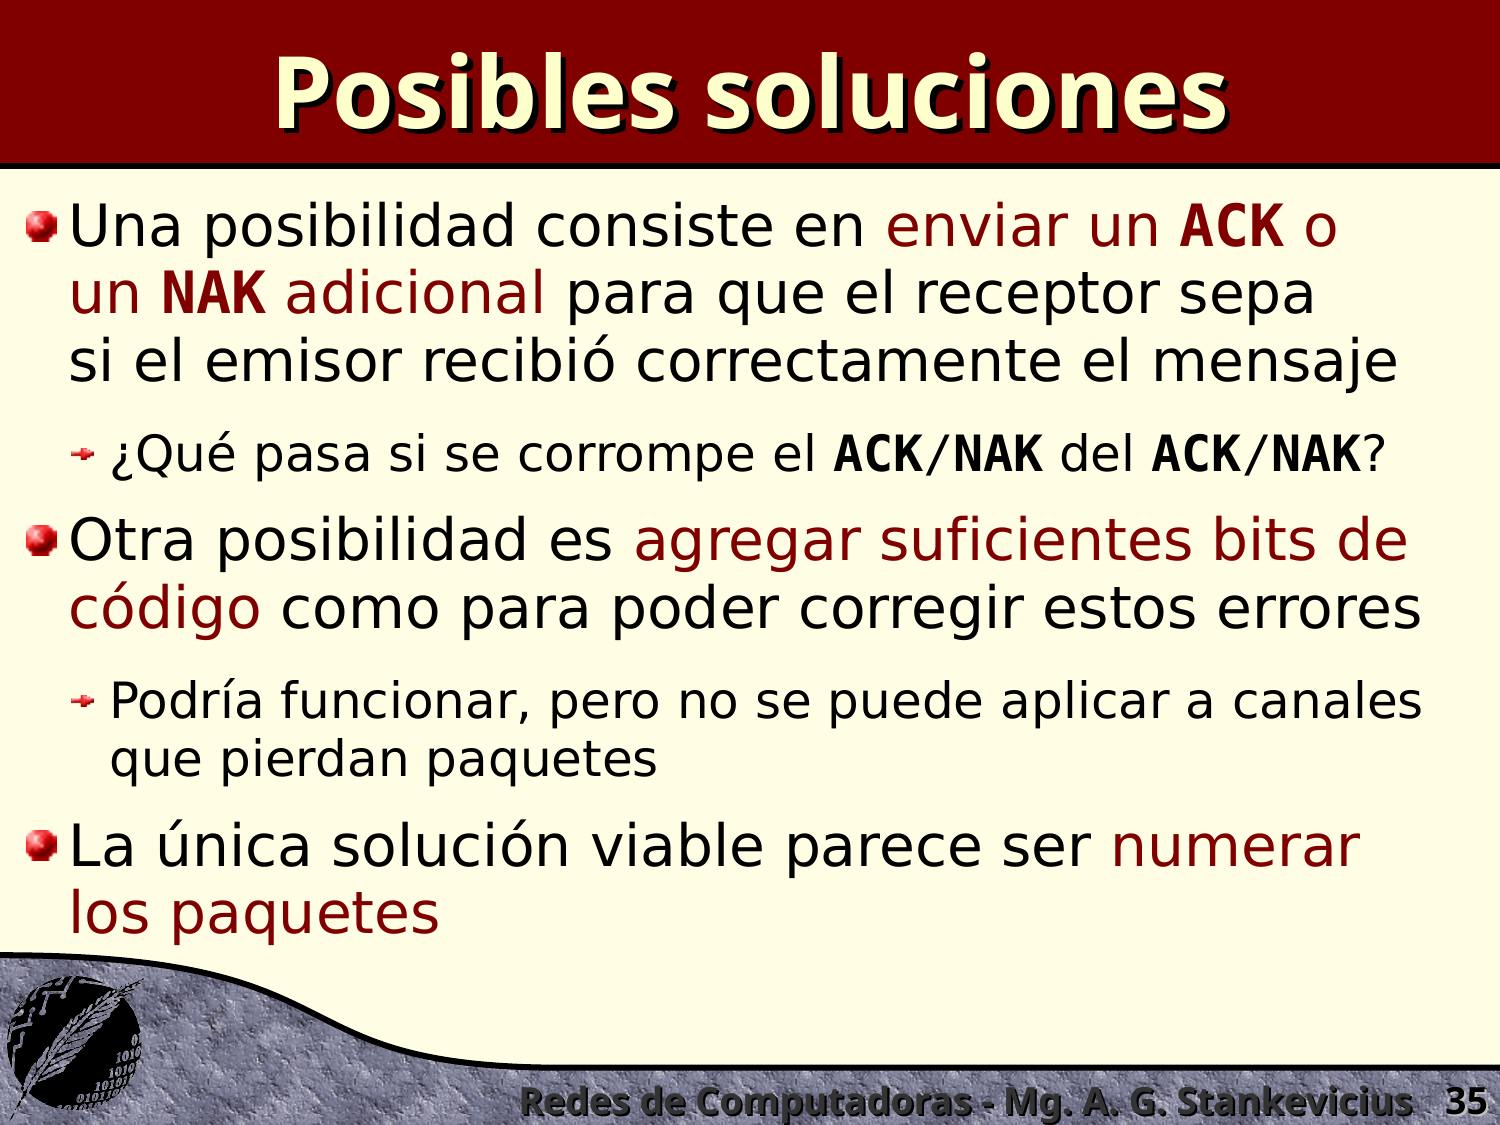

# Posibles soluciones
Una posibilidad consiste en enviar un ACK o
un NAK adicional para que el receptor sepa
si el emisor recibió correctamente el mensaje
¿Qué pasa si se corrompe el ACK/NAK del ACK/NAK?
Otra posibilidad es agregar suficientes bits de código como para poder corregir estos errores
Podría funcionar, pero no se puede aplicar a canales que pierdan paquetes
La única solución viable parece ser numerar
los paquetes
35